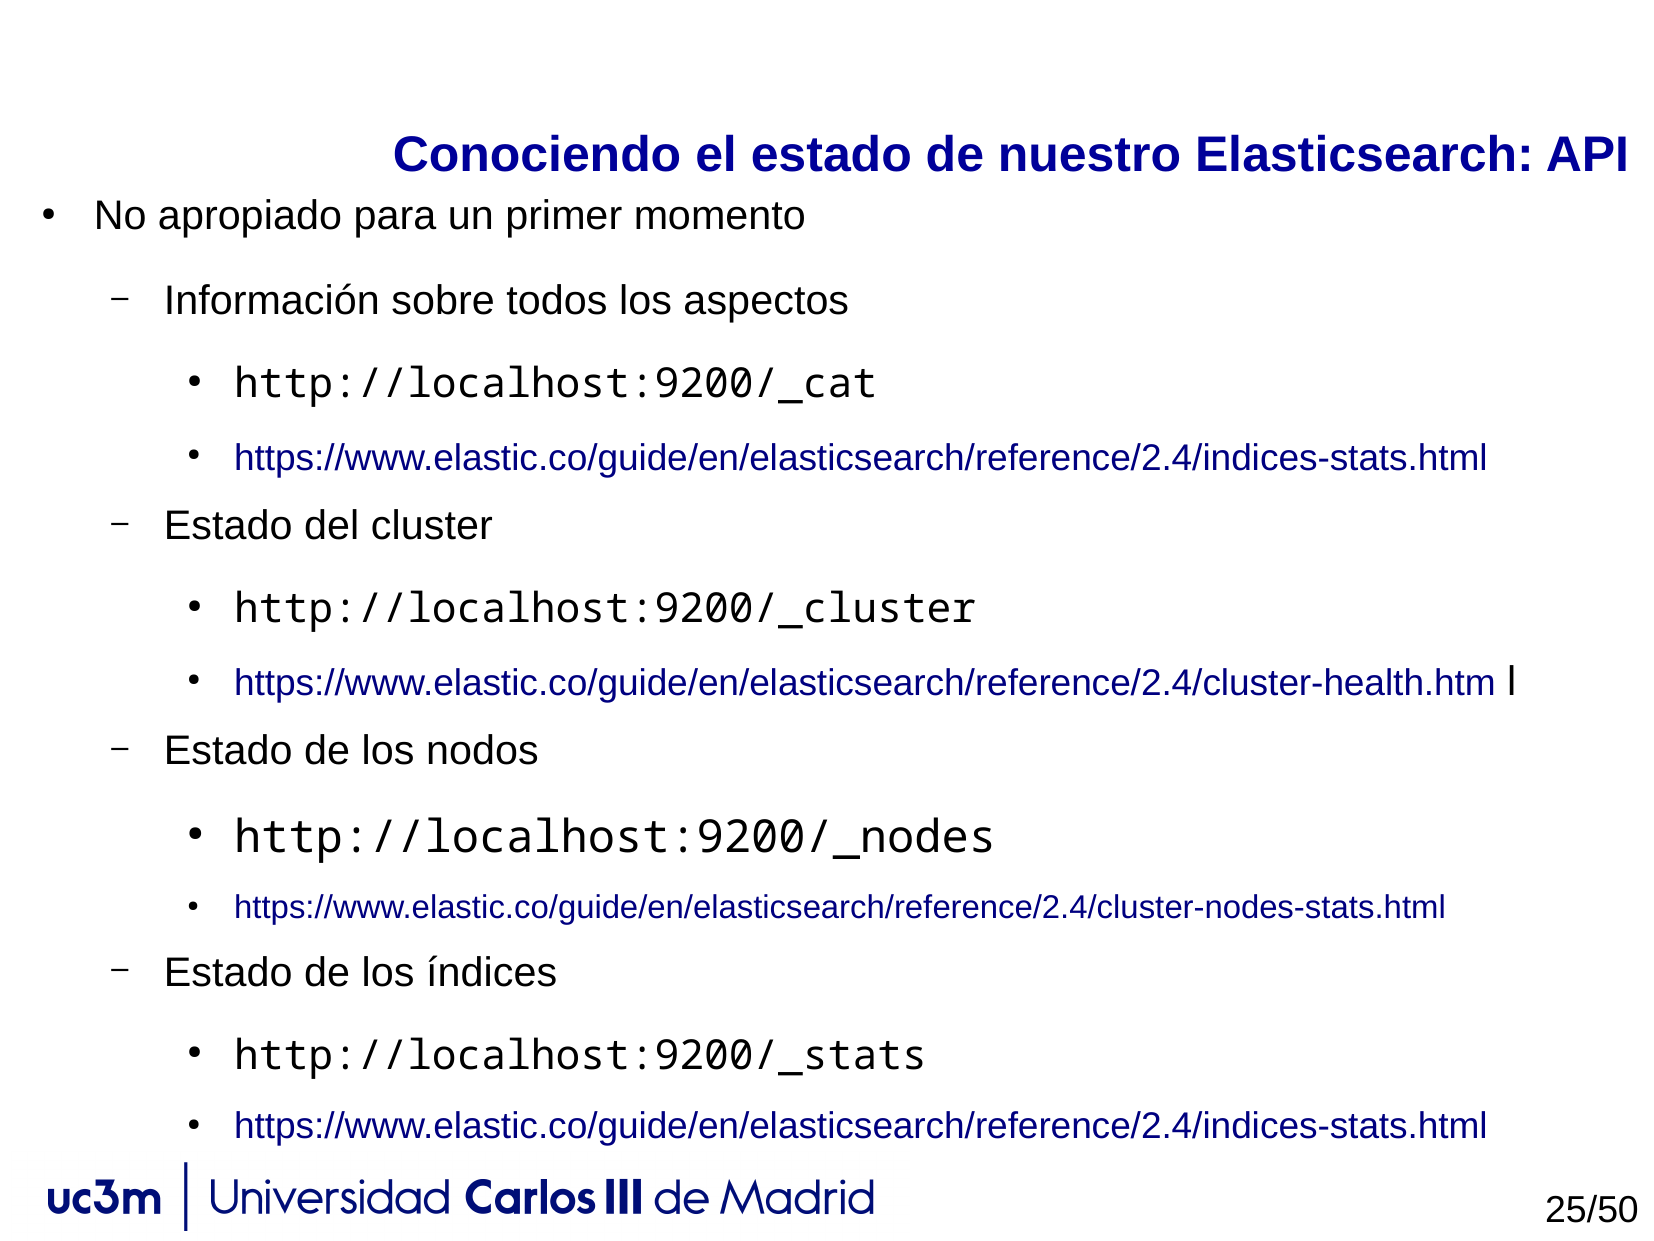

# Conociendo el estado de nuestro Elasticsearch: API
No apropiado para un primer momento
Información sobre todos los aspectos
http://localhost:9200/_cat
https://www.elastic.co/guide/en/elasticsearch/reference/2.4/indices-stats.html
Estado del cluster
http://localhost:9200/_cluster
https://www.elastic.co/guide/en/elasticsearch/reference/2.4/cluster-health.htm l
Estado de los nodos
http://localhost:9200/_nodes
https://www.elastic.co/guide/en/elasticsearch/reference/2.4/cluster-nodes-stats.html
Estado de los índices
http://localhost:9200/_stats
https://www.elastic.co/guide/en/elasticsearch/reference/2.4/indices-stats.html